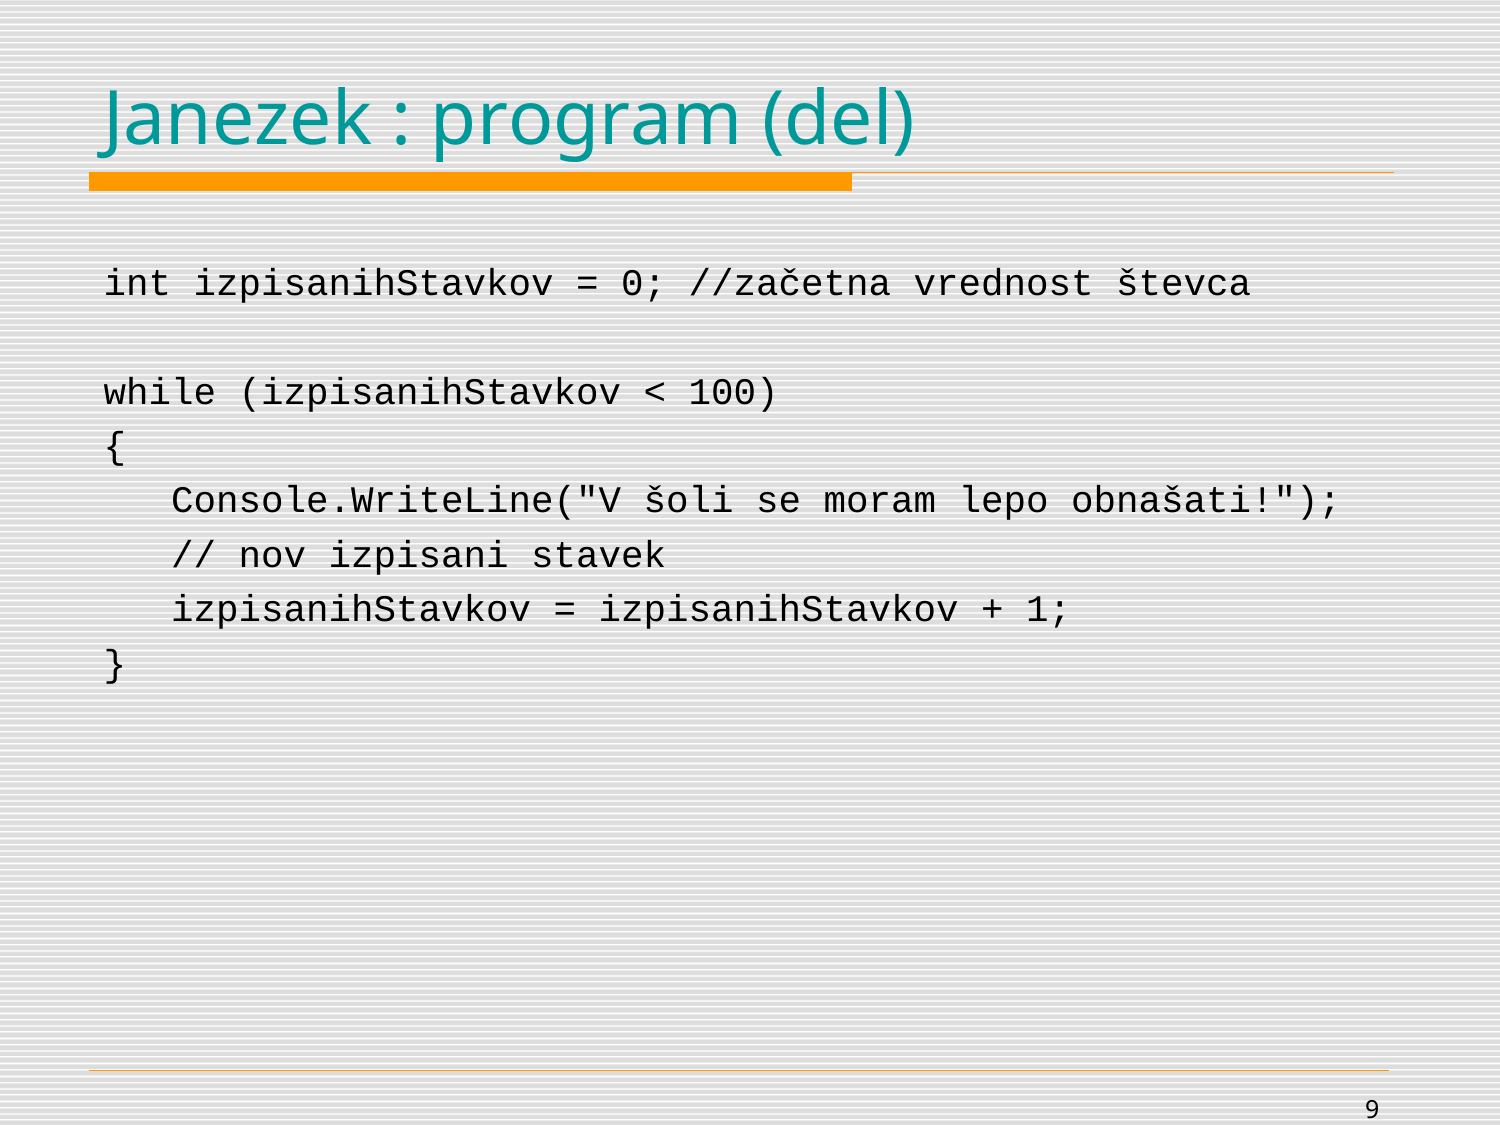

# Janezek : program (del)
int izpisanihStavkov = 0; //začetna vrednost števca
while (izpisanihStavkov < 100)
{
 Console.WriteLine("V šoli se moram lepo obnašati!");
 // nov izpisani stavek
 izpisanihStavkov = izpisanihStavkov + 1;
}